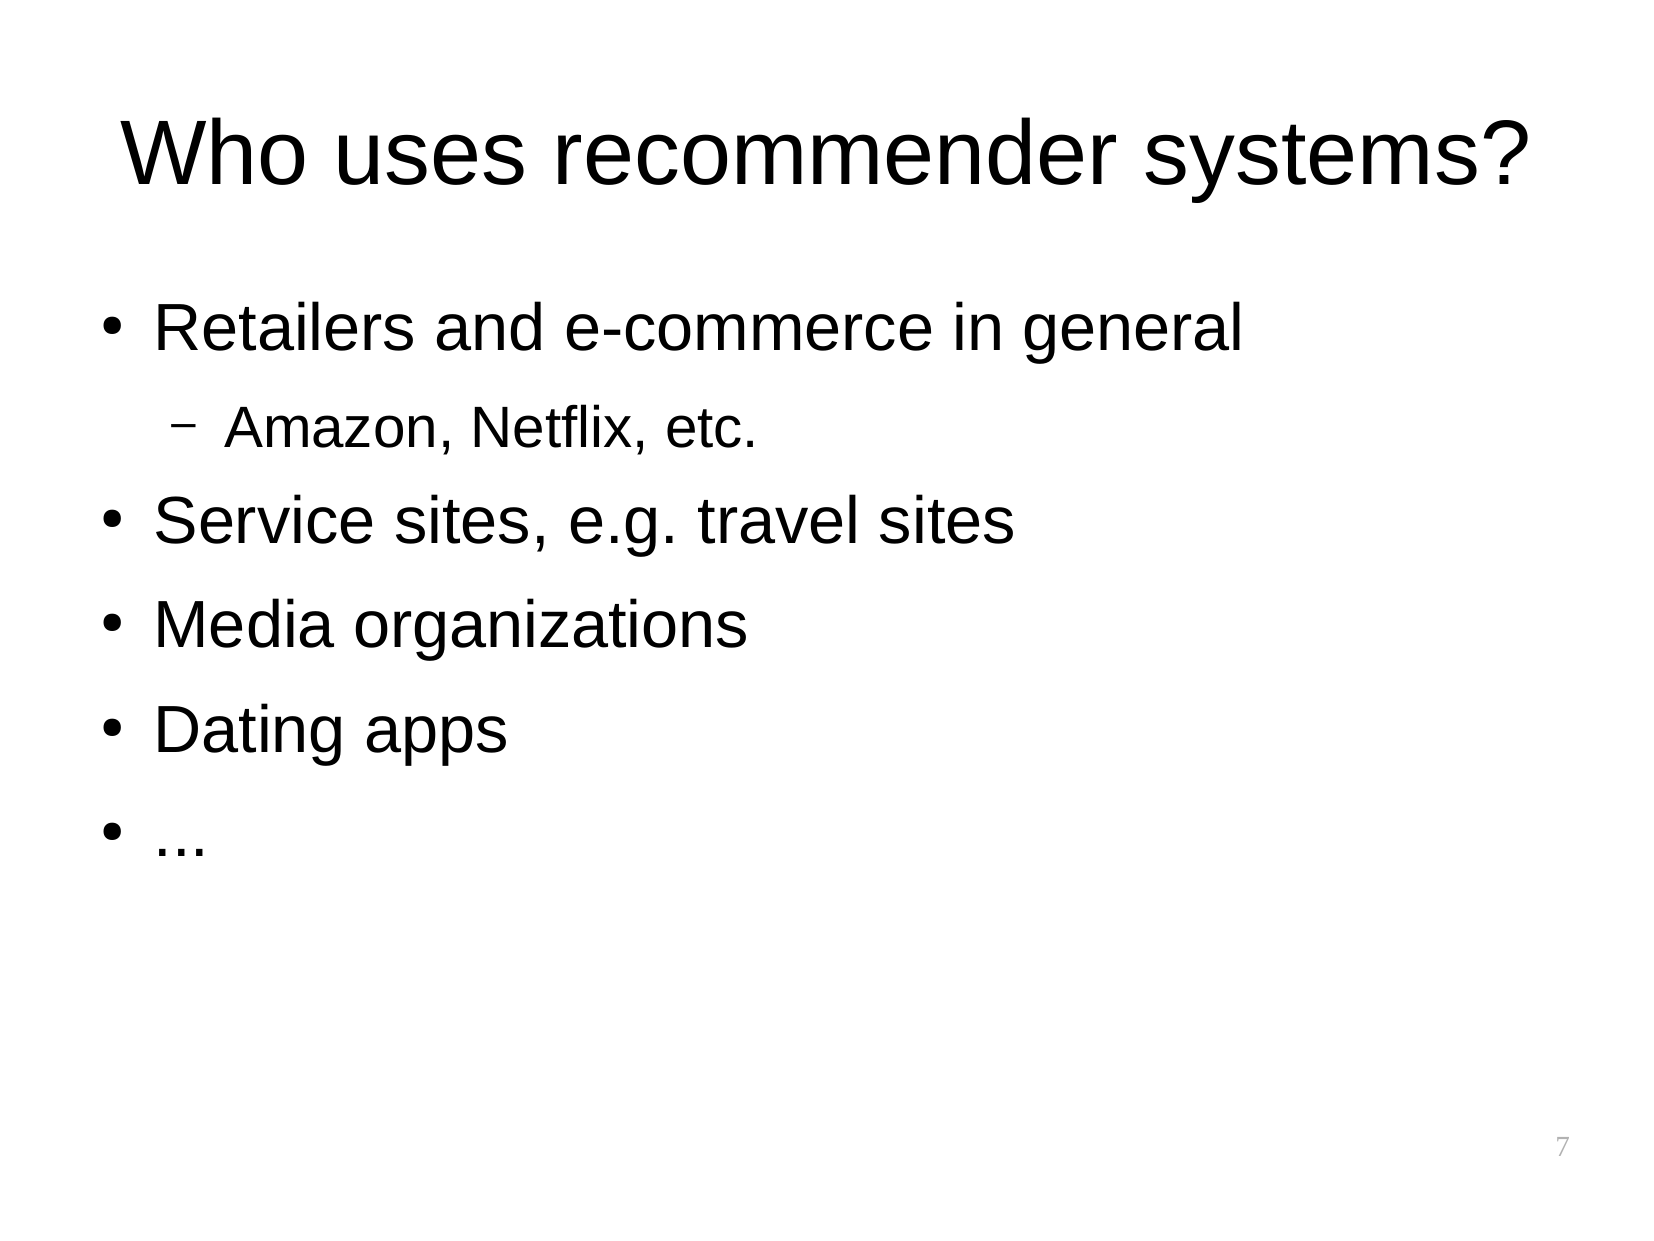

# Who uses recommender systems?
Retailers and e-commerce in general
Amazon, Netflix, etc.
Service sites, e.g. travel sites
Media organizations
Dating apps
...
7